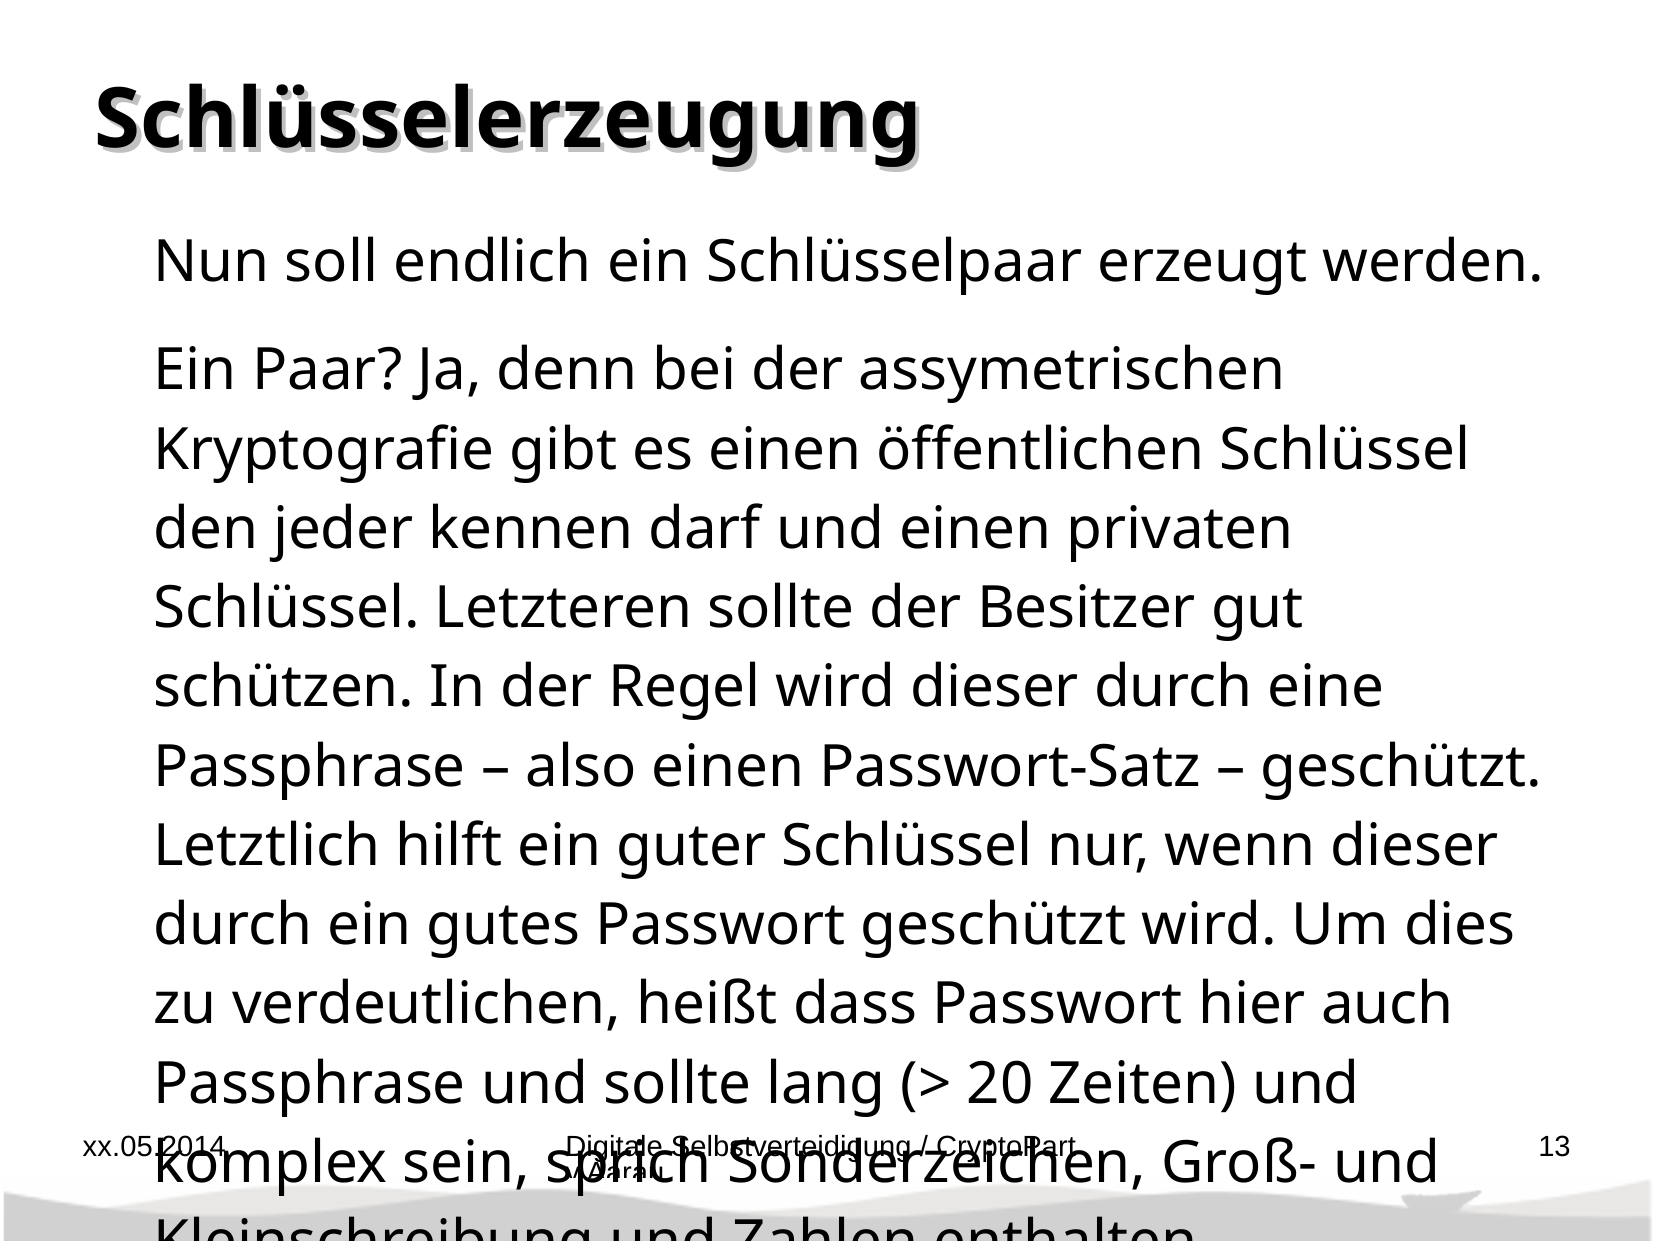

# Schlüsselerzeugung
Nun soll endlich ein Schlüsselpaar erzeugt werden.
Ein Paar? Ja, denn bei der assymetrischen Kryptografie gibt es einen öffentlichen Schlüssel den jeder kennen darf und einen privaten Schlüssel. Letzteren sollte der Besitzer gut schützen. In der Regel wird dieser durch eine Passphrase – also einen Passwort-Satz – geschützt. Letztlich hilft ein guter Schlüssel nur, wenn dieser durch ein gutes Passwort geschützt wird. Um dies zu verdeutlichen, heißt dass Passwort hier auch Passphrase und sollte lang (> 20 Zeiten) und komplex sein, sprich Sonderzeichen, Groß- und Kleinschreibung und Zahlen enthalten.
xx.05.2014
Digitale Selbstverteidigung / CryptoParty Aarau
13